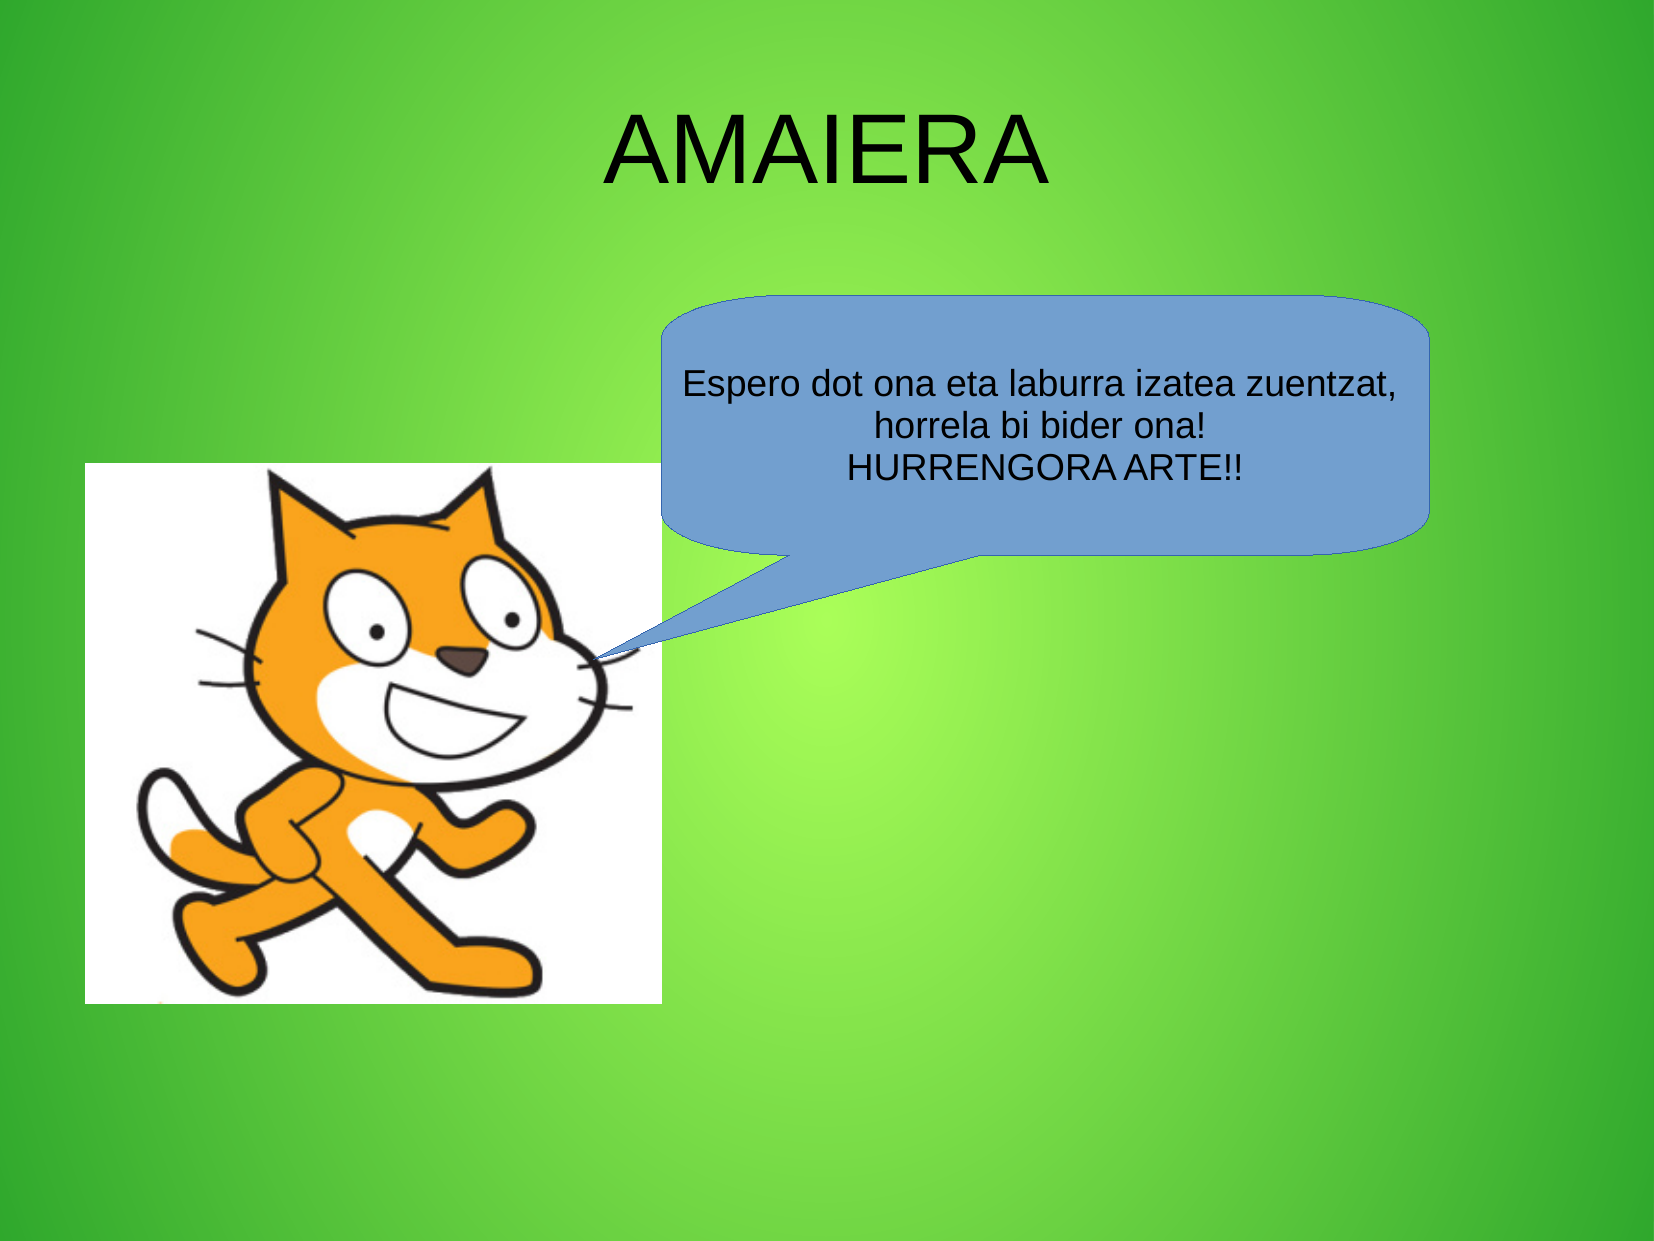

# AMAIERA
Espero dot ona eta laburra izatea zuentzat,
horrela bi bider ona!
HURRENGORA ARTE!!